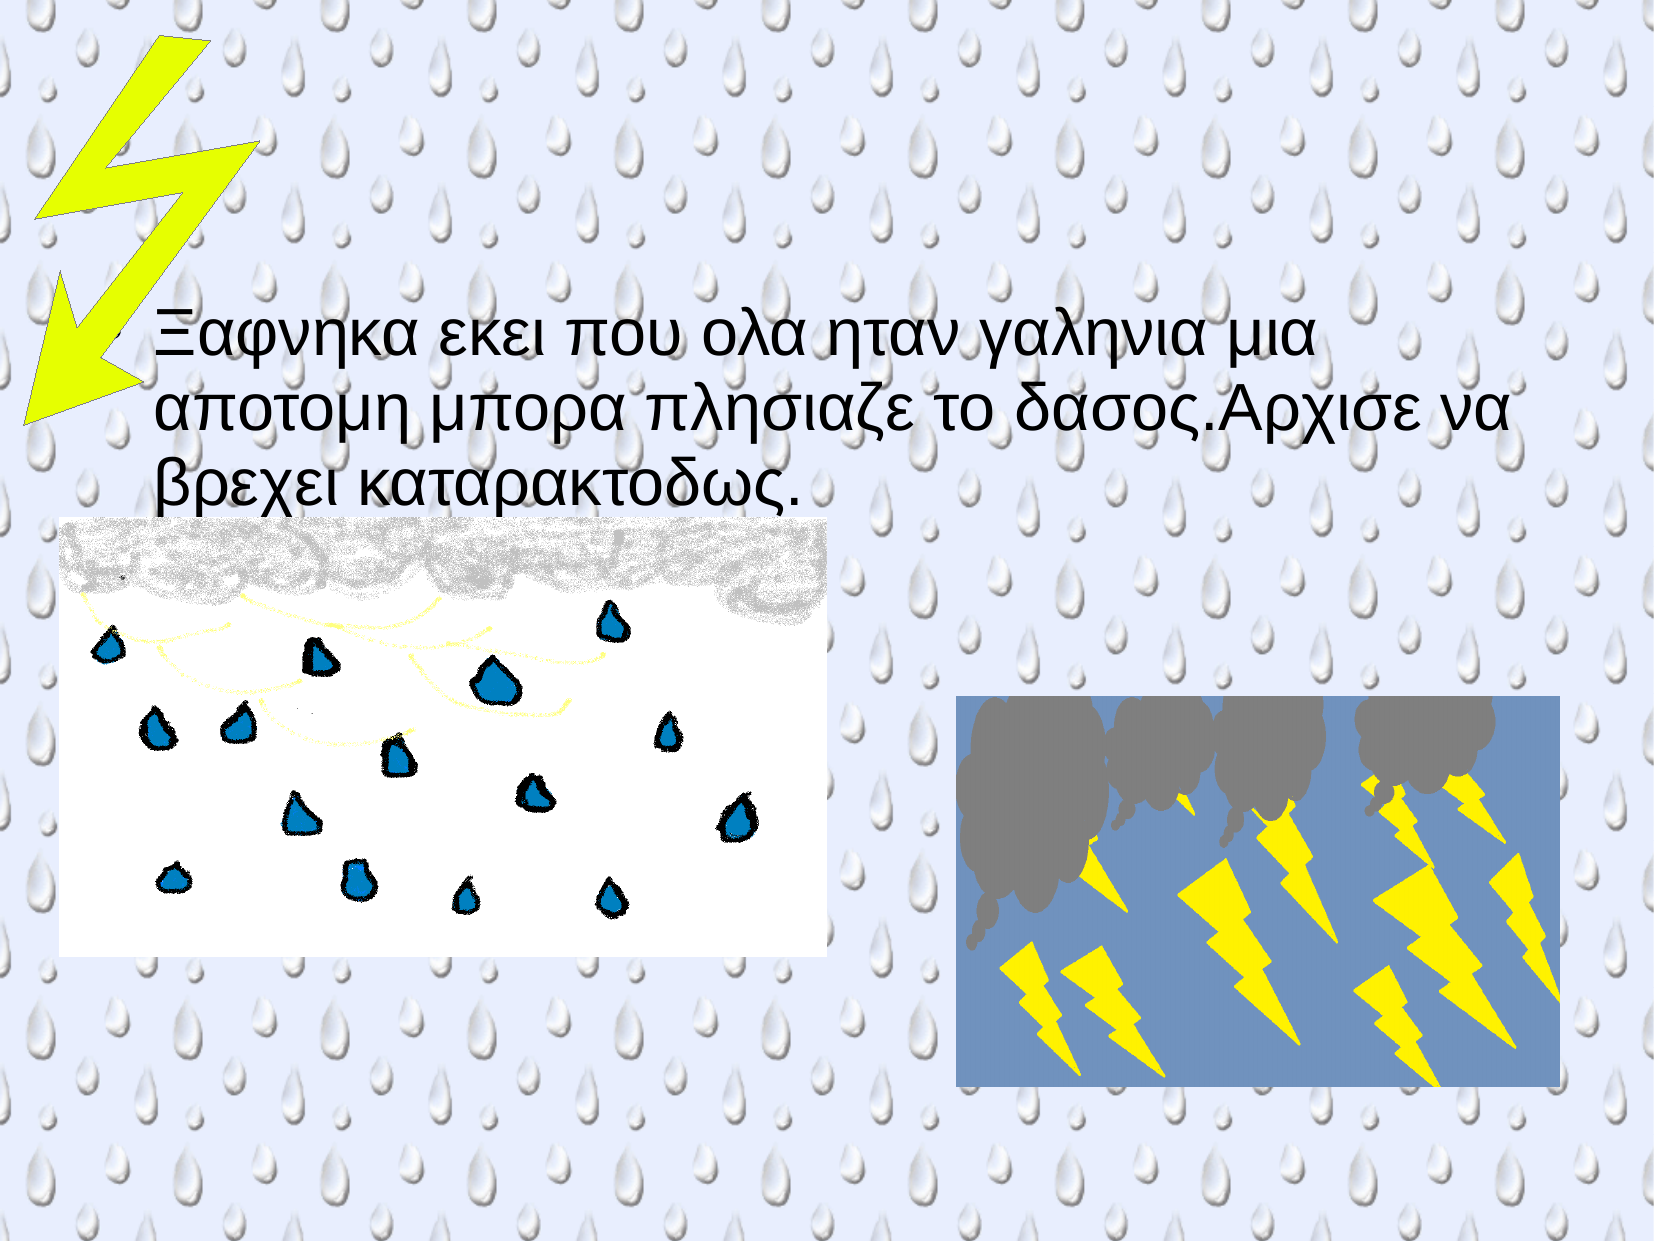

#
Ξαφνηκα εκει που ολα ηταν γαληνια μια αποτομη μπορα πλησιαζε το δασος.Αρχισε να βρεχει καταρακτοδως.